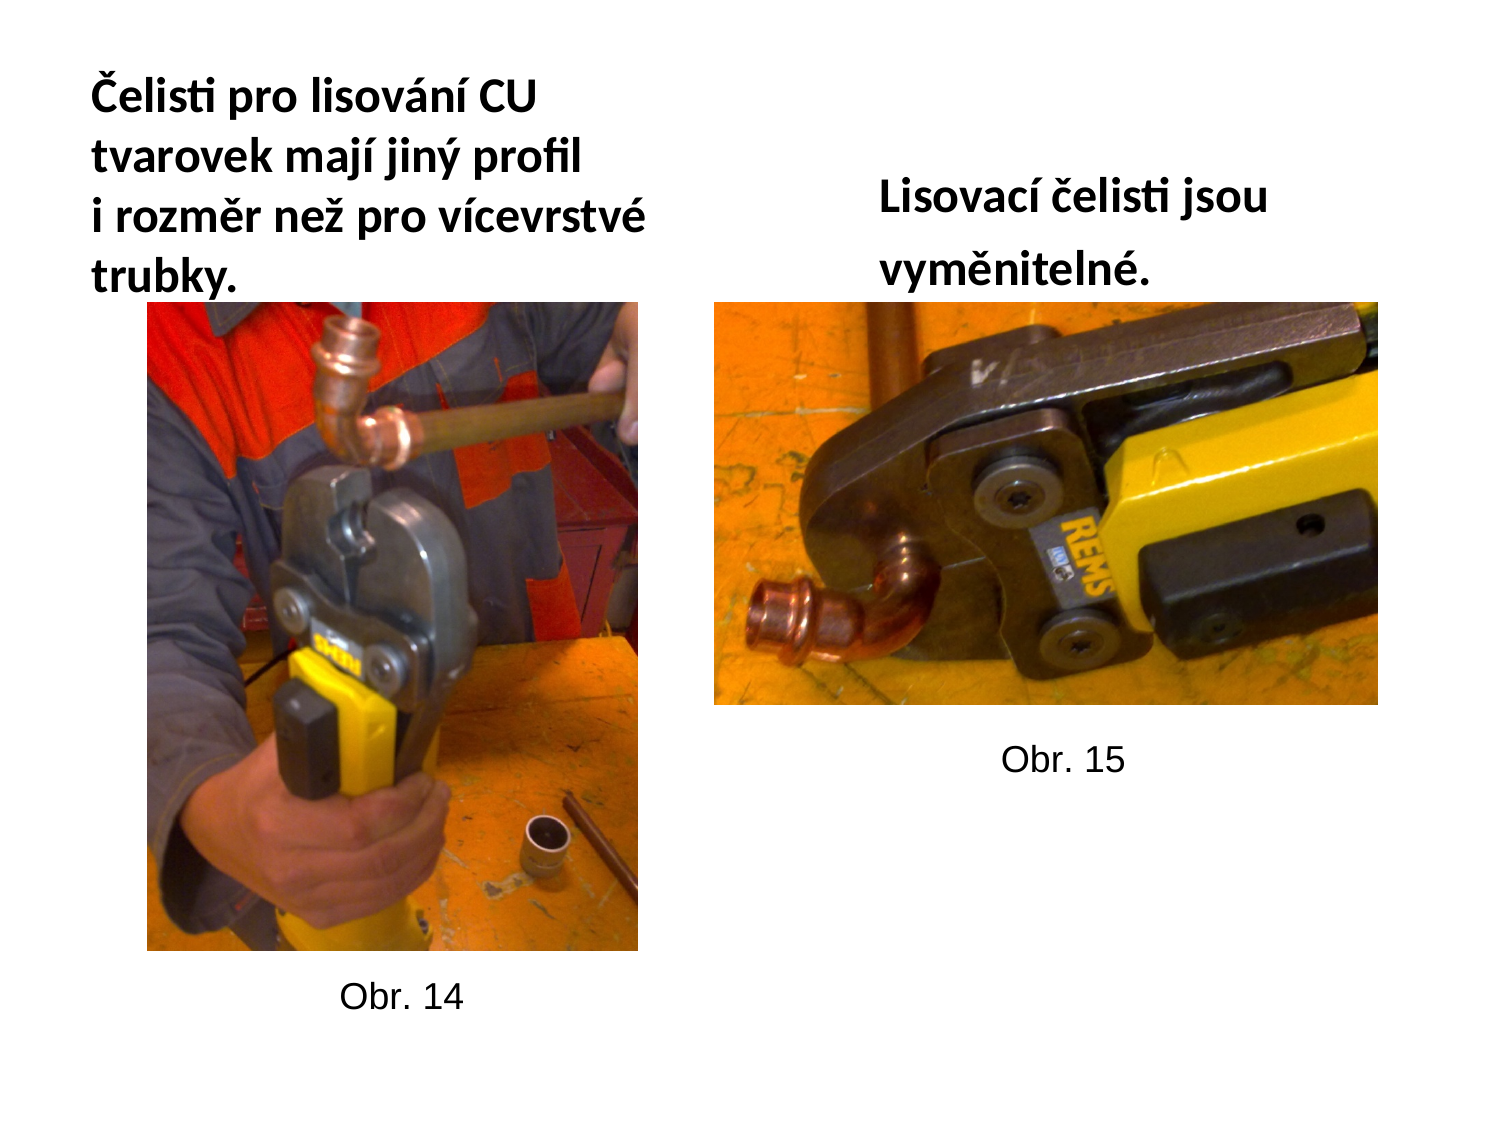

#
Čelisti pro lisování CU tvarovek mají jiný profil
i rozměr než pro vícevrstvé trubky.
	Lisovací čelisti jsou
	vyměnitelné.
Obr. 15
Obr. 14